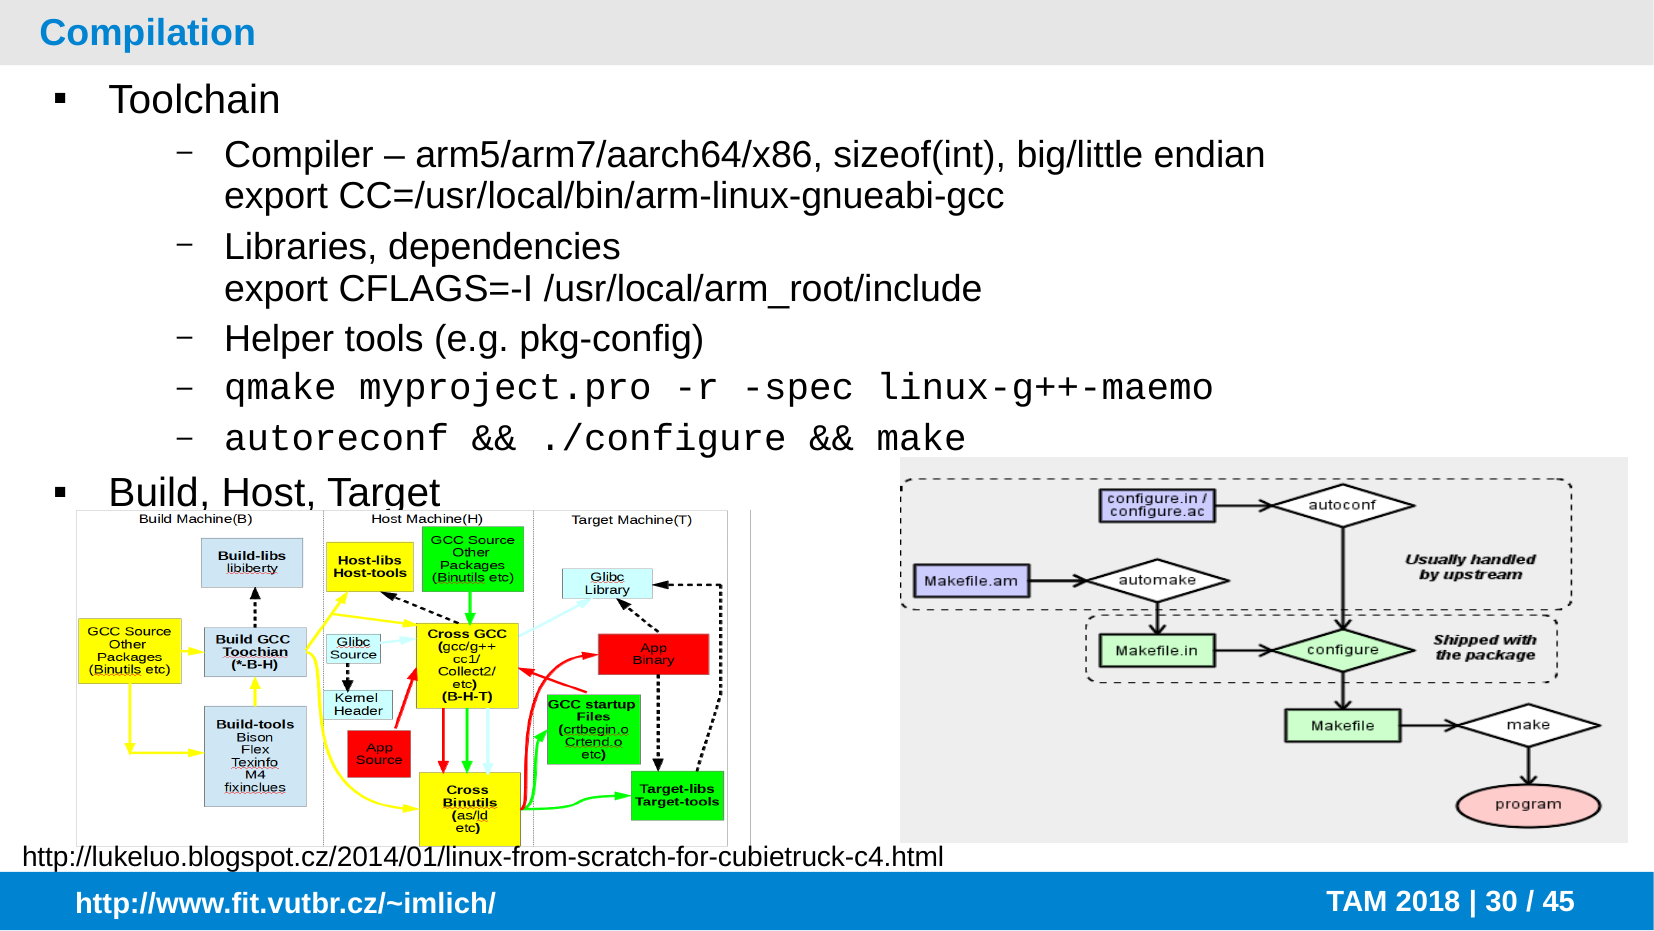

# Compilation
Toolchain
Compiler – arm5/arm7/aarch64/x86, sizeof(int), big/little endian
export CC=/usr/local/bin/arm-linux-gnueabi-gcc
Libraries, dependencies
export CFLAGS=-I /usr/local/arm_root/include
Helper tools (e.g. pkg-config)
qmake myproject.pro -r -spec linux-g++-maemo
autoreconf && ./configure && make
Build, Host, Target
http://lukeluo.blogspot.cz/2014/01/linux-from-scratch-for-cubietruck-c4.html